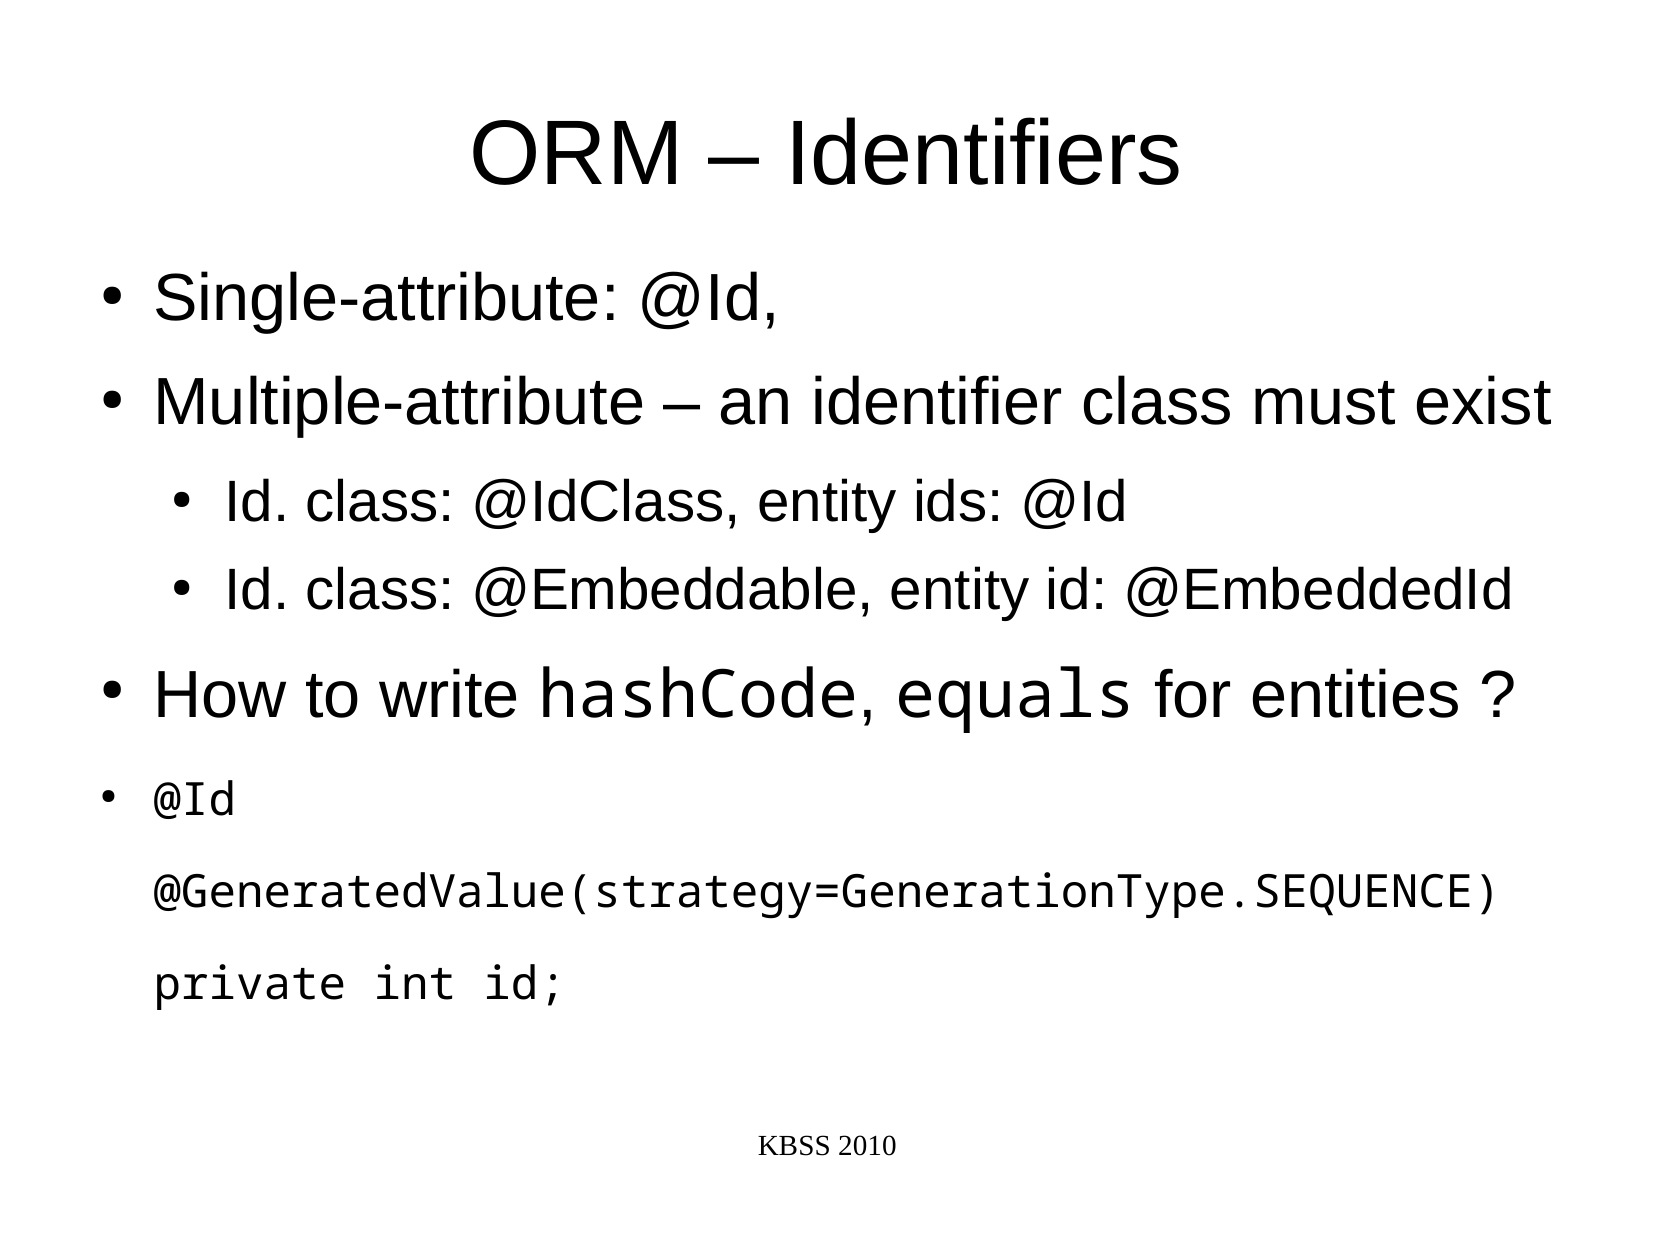

# ORM – Identifiers
Single-attribute: @Id,
Multiple-attribute – an identifier class must exist
Id. class: @IdClass, entity ids: @Id
Id. class: @Embeddable, entity id: @EmbeddedId
How to write hashCode, equals for entities ?
@Id
@GeneratedValue(strategy=GenerationType.SEQUENCE)
private int id;
KBSS 2010